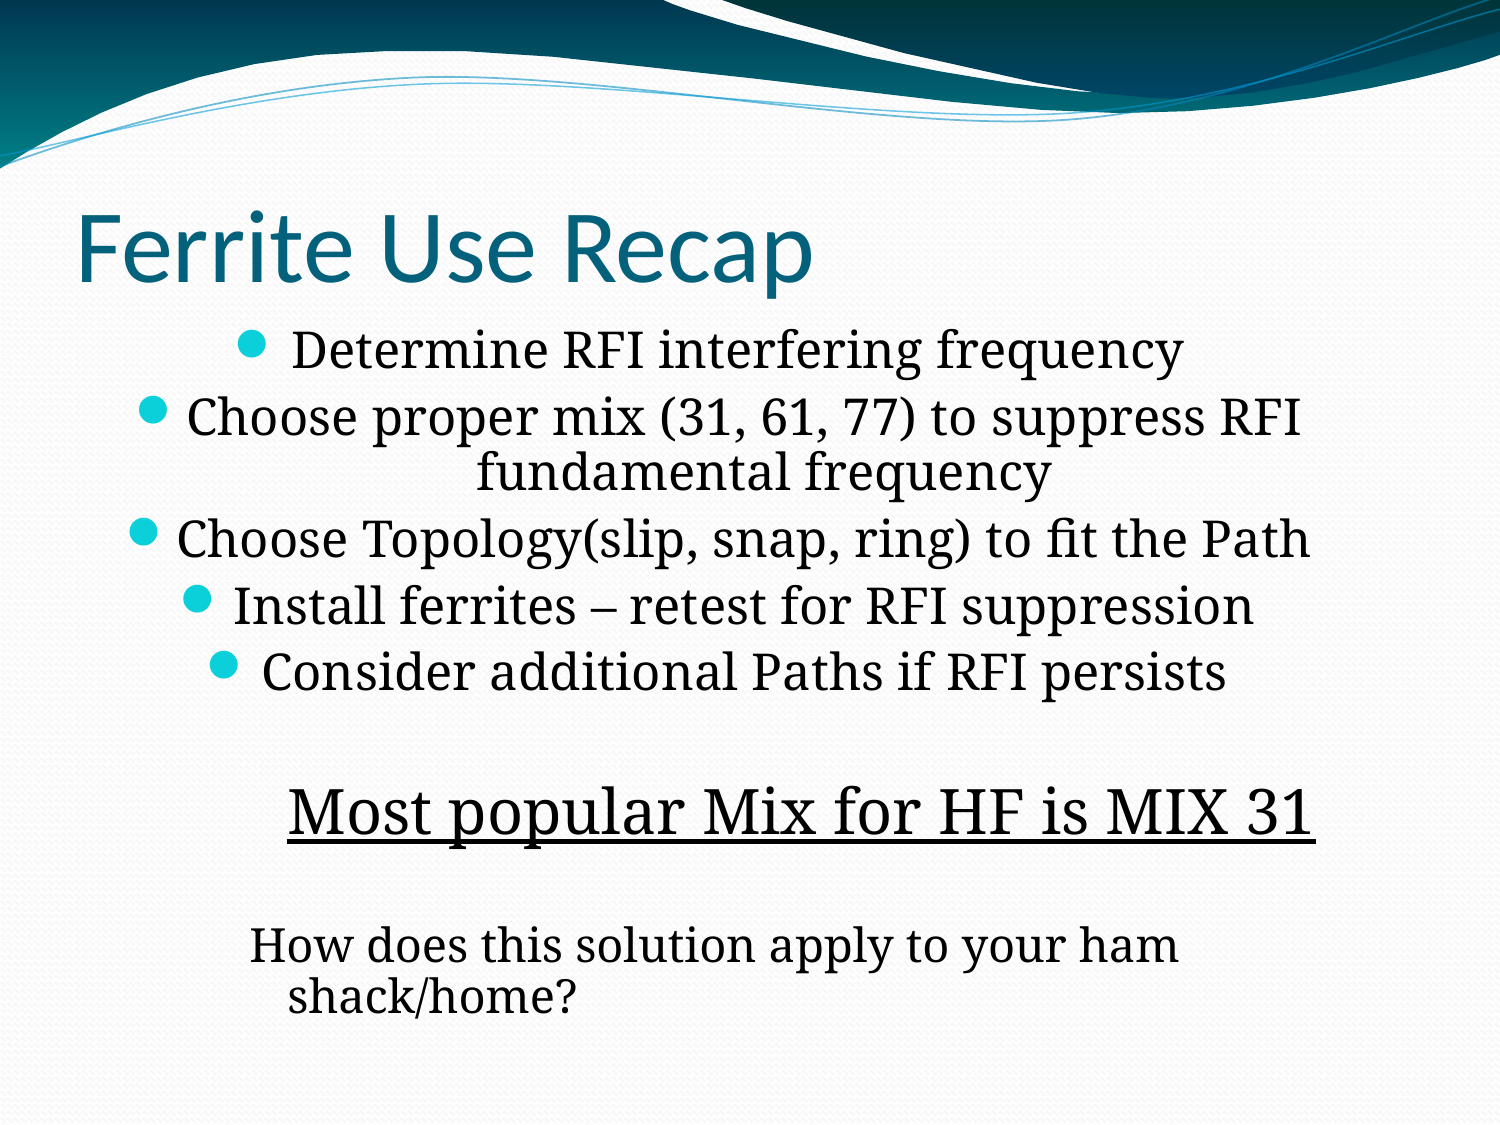

# Ferrite Use Recap
Determine RFI interfering frequency
Choose proper mix (31, 61, 77) to suppress RFI fundamental frequency
Choose Topology(slip, snap, ring) to fit the Path
Install ferrites – retest for RFI suppression
Consider additional Paths if RFI persists
Most popular Mix for HF is MIX 31
How does this solution apply to your ham shack/home?